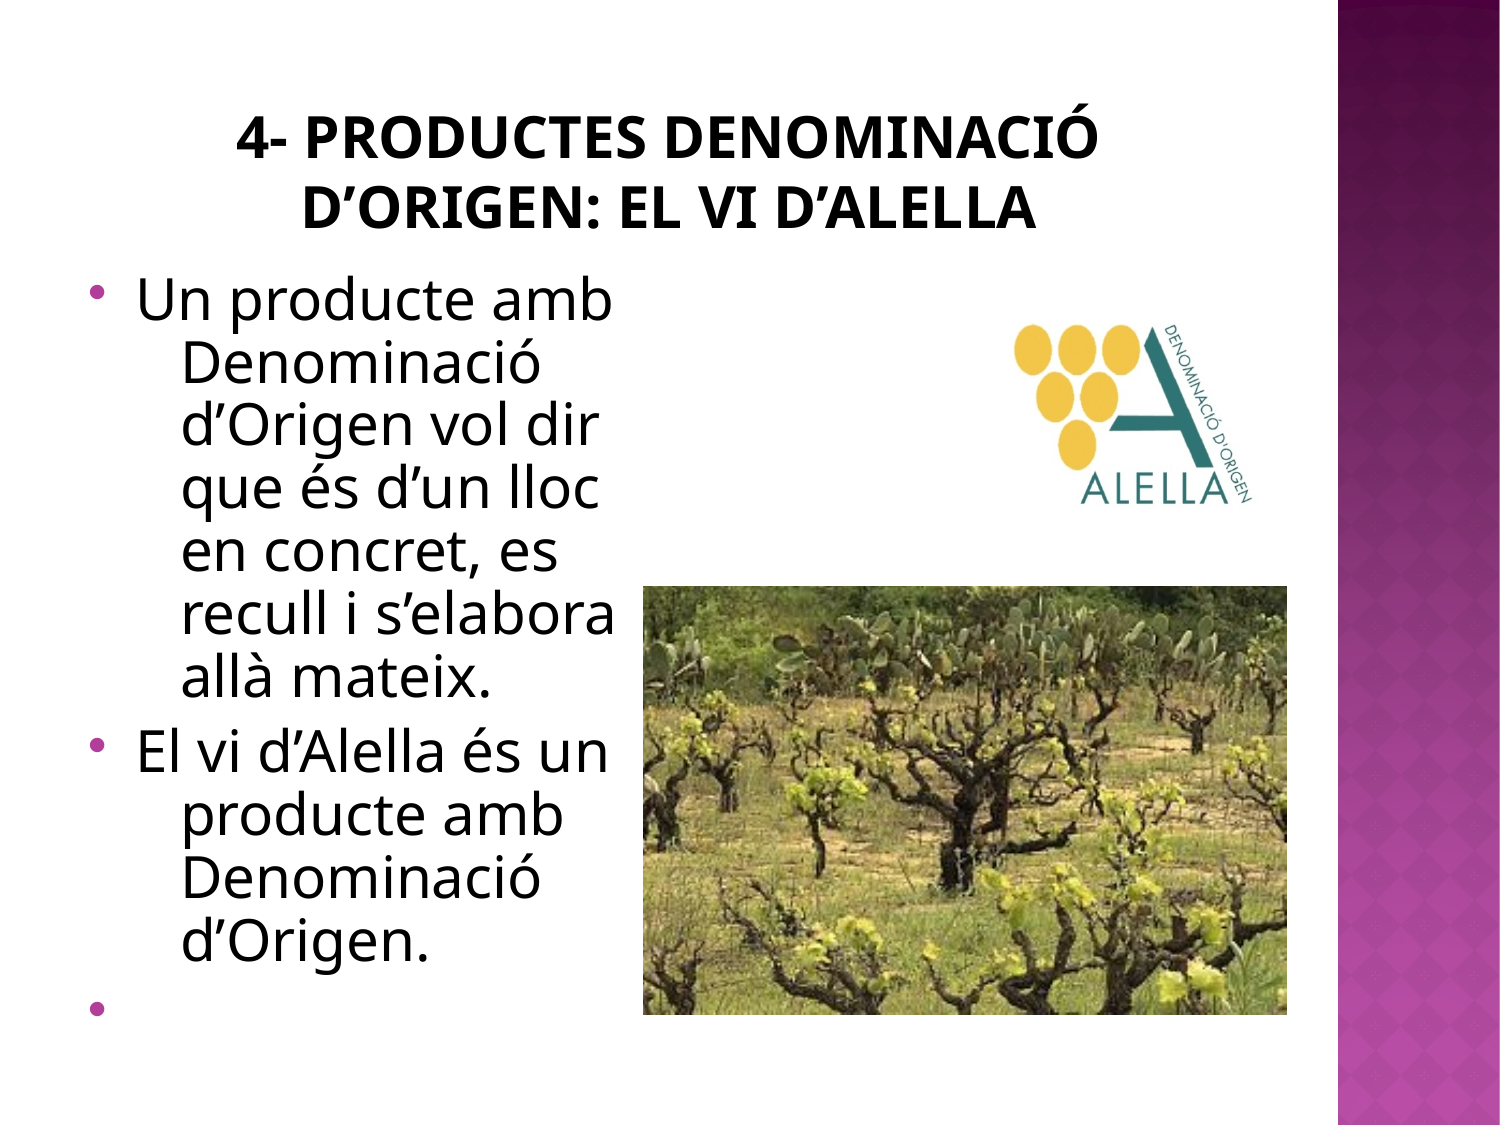

# 4- PRODUCTES DENOMINACIÓ D’ORIGEN: EL VI D’ALELLA
Un producte amb Denominació d’Origen vol dir que és d’un lloc en concret, es recull i s’elabora allà mateix.
El vi d’Alella és un producte amb Denominació d’Origen.